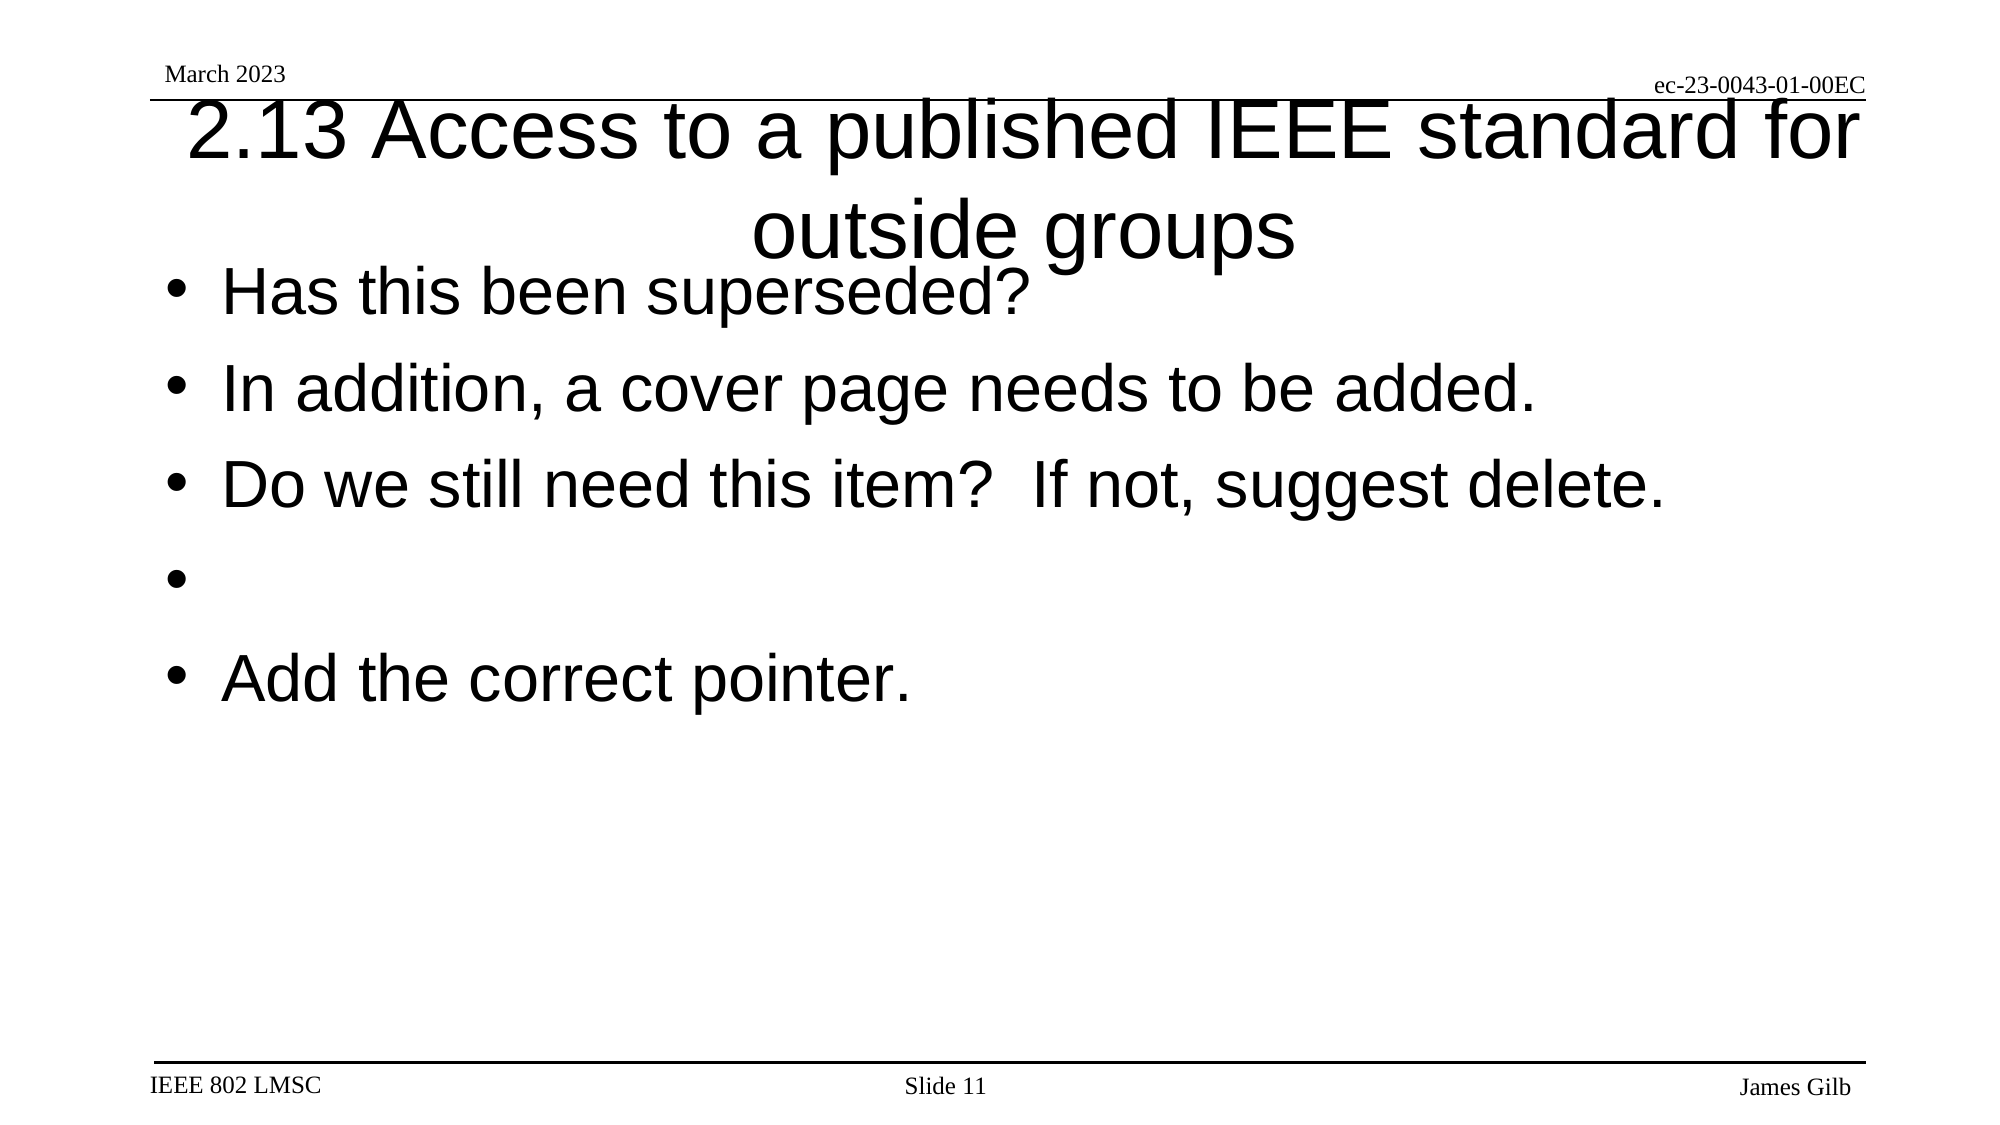

# 2.13 Access to a published IEEE standard for outside groups
Has this been superseded?
In addition, a cover page needs to be added.
Do we still need this item? If not, suggest delete.
Add the correct pointer.
11